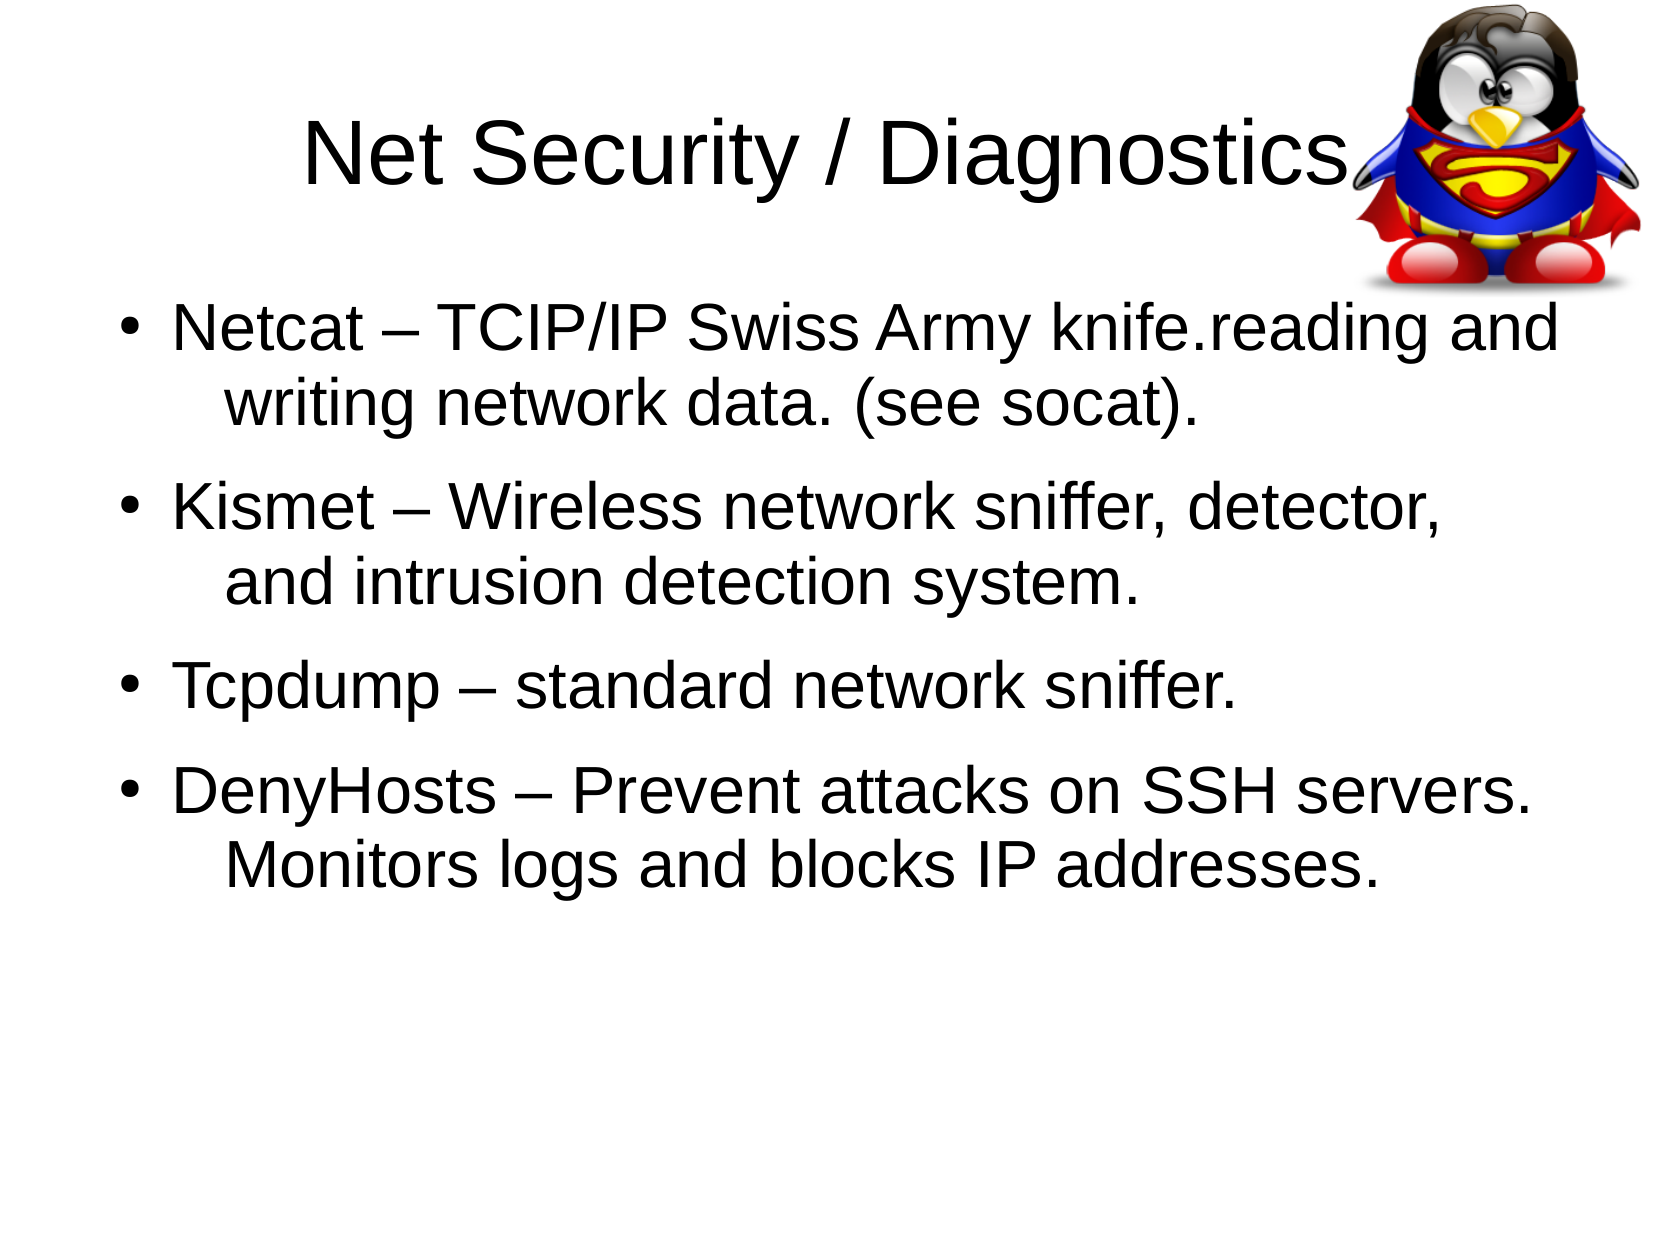

# Net Security / Diagnostics
Netcat – TCIP/IP Swiss Army knife.reading and writing network data. (see socat).
Kismet – Wireless network sniffer, detector, and intrusion detection system.
Tcpdump – standard network sniffer.
DenyHosts – Prevent attacks on SSH servers. Monitors logs and blocks IP addresses.